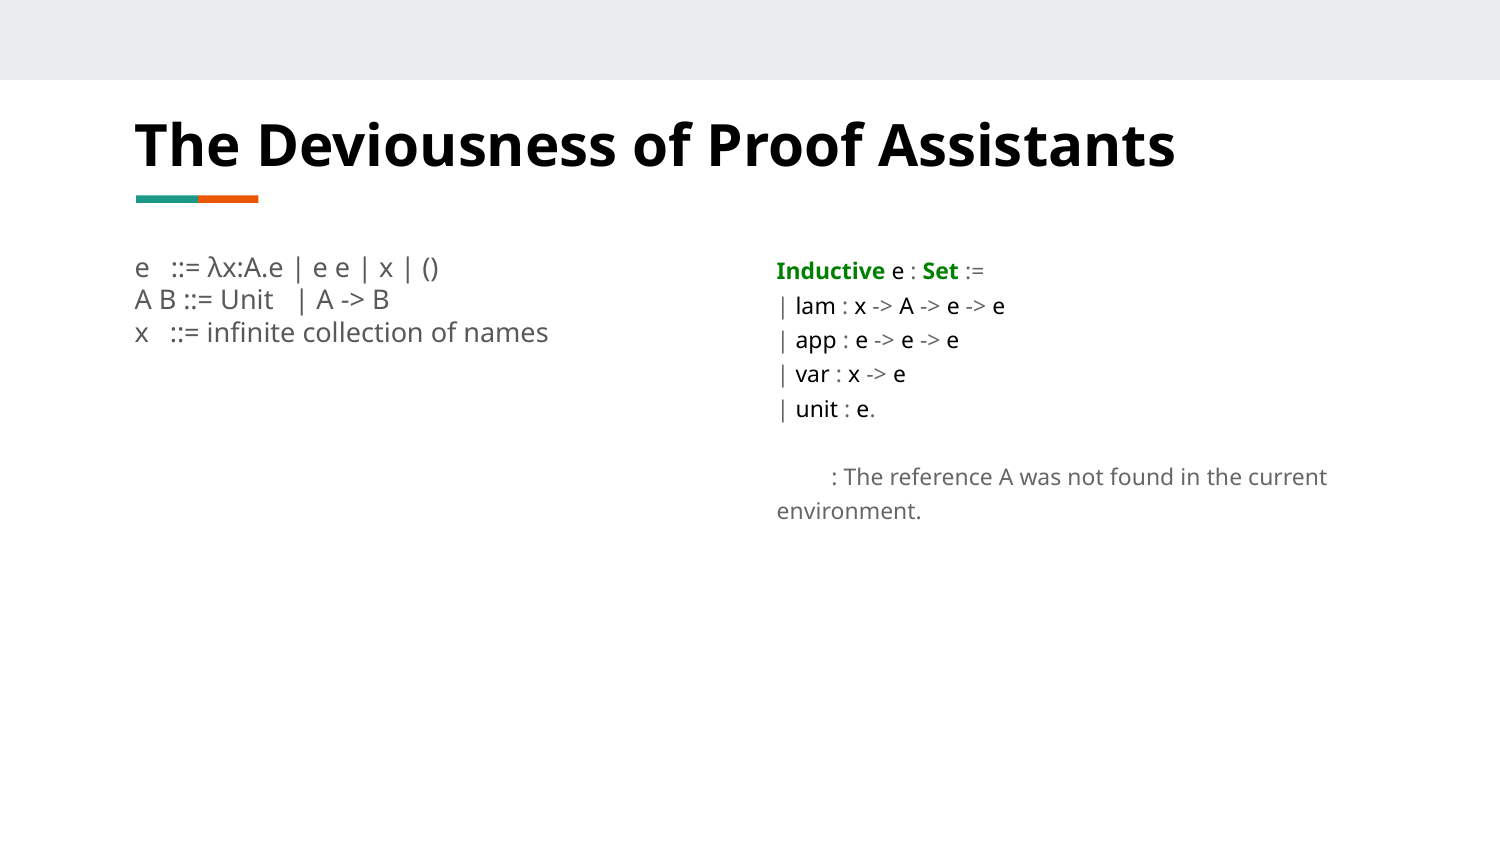

# The Deviousness of Proof Assistants
e ::= λx:A.e | e e | x | ()
A B ::= Unit | A -> B
x ::= infinite collection of names
Inductive e : Set :=
| lam : x -> A -> e -> e
| app : e -> e -> e
| var : x -> e
| unit : e.
Error: The reference A was not found in the current environment.